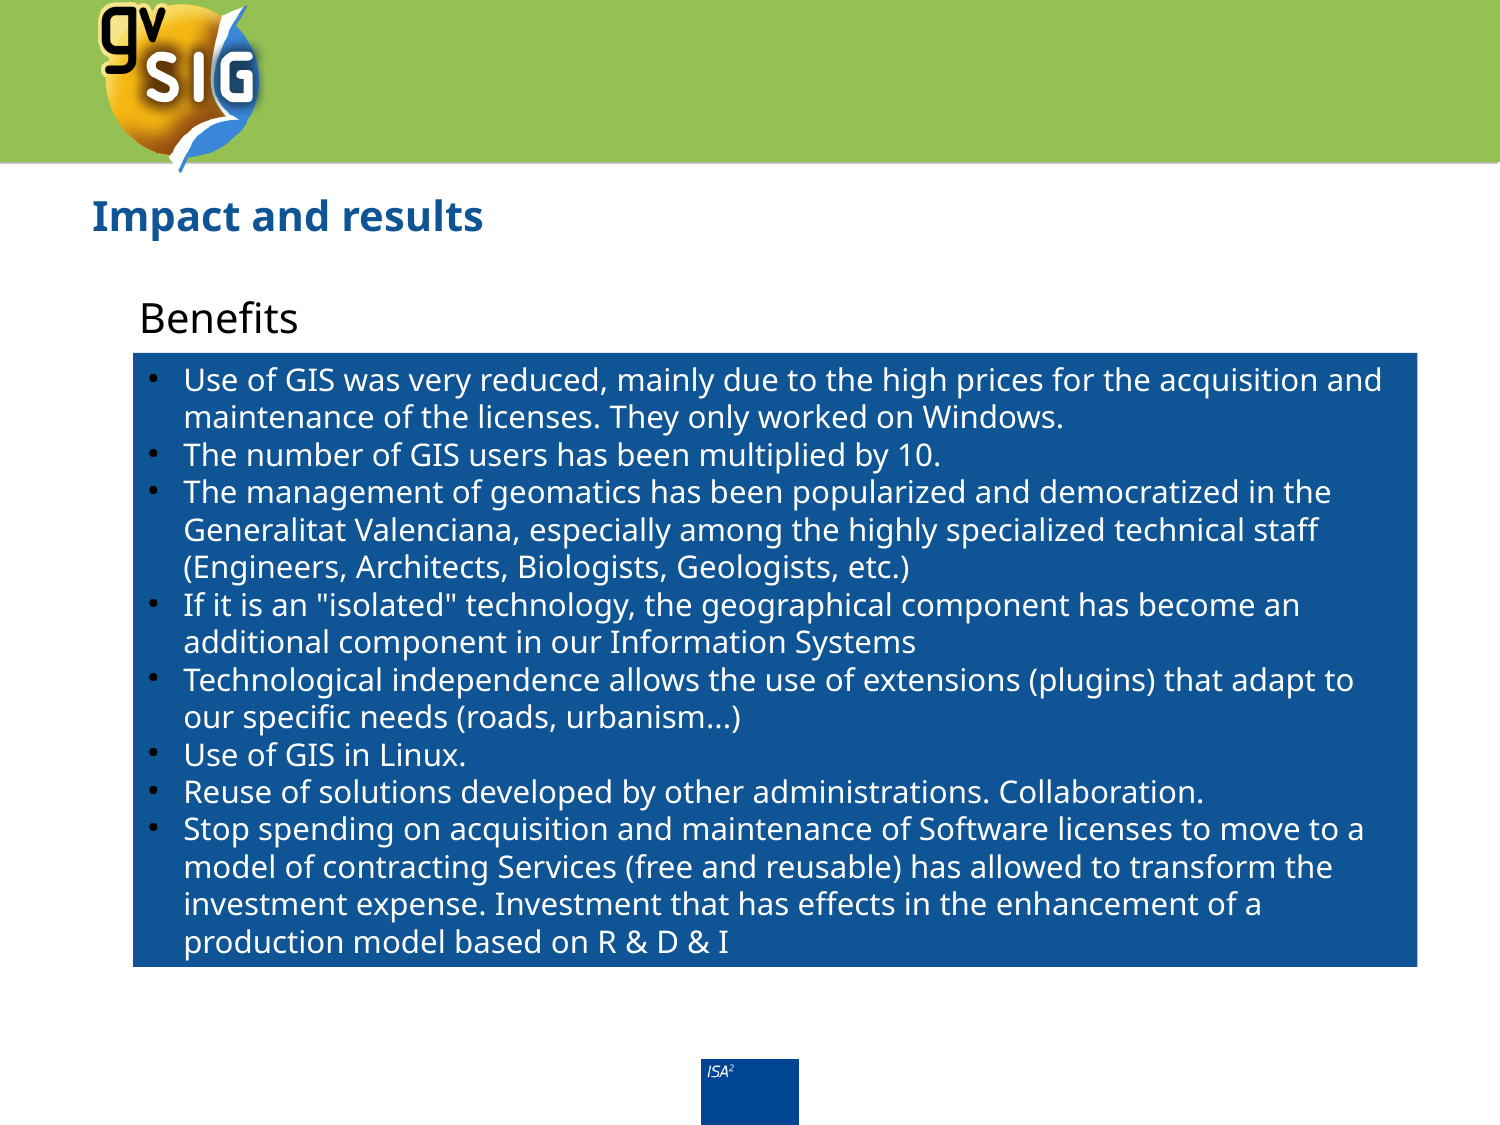

# Impact and results
Benefits
Use of GIS was very reduced, mainly due to the high prices for the acquisition and maintenance of the licenses. They only worked on Windows.
The number of GIS users has been multiplied by 10.
The management of geomatics has been popularized and democratized in the Generalitat Valenciana, especially among the highly specialized technical staff (Engineers, Architects, Biologists, Geologists, etc.)
If it is an "isolated" technology, the geographical component has become an additional component in our Information Systems
Technological independence allows the use of extensions (plugins) that adapt to our specific needs (roads, urbanism...)
Use of GIS in Linux.
Reuse of solutions developed by other administrations. Collaboration.
Stop spending on acquisition and maintenance of Software licenses to move to a model of contracting Services (free and reusable) has allowed to transform the investment expense. Investment that has effects in the enhancement of a production model based on R & D & I